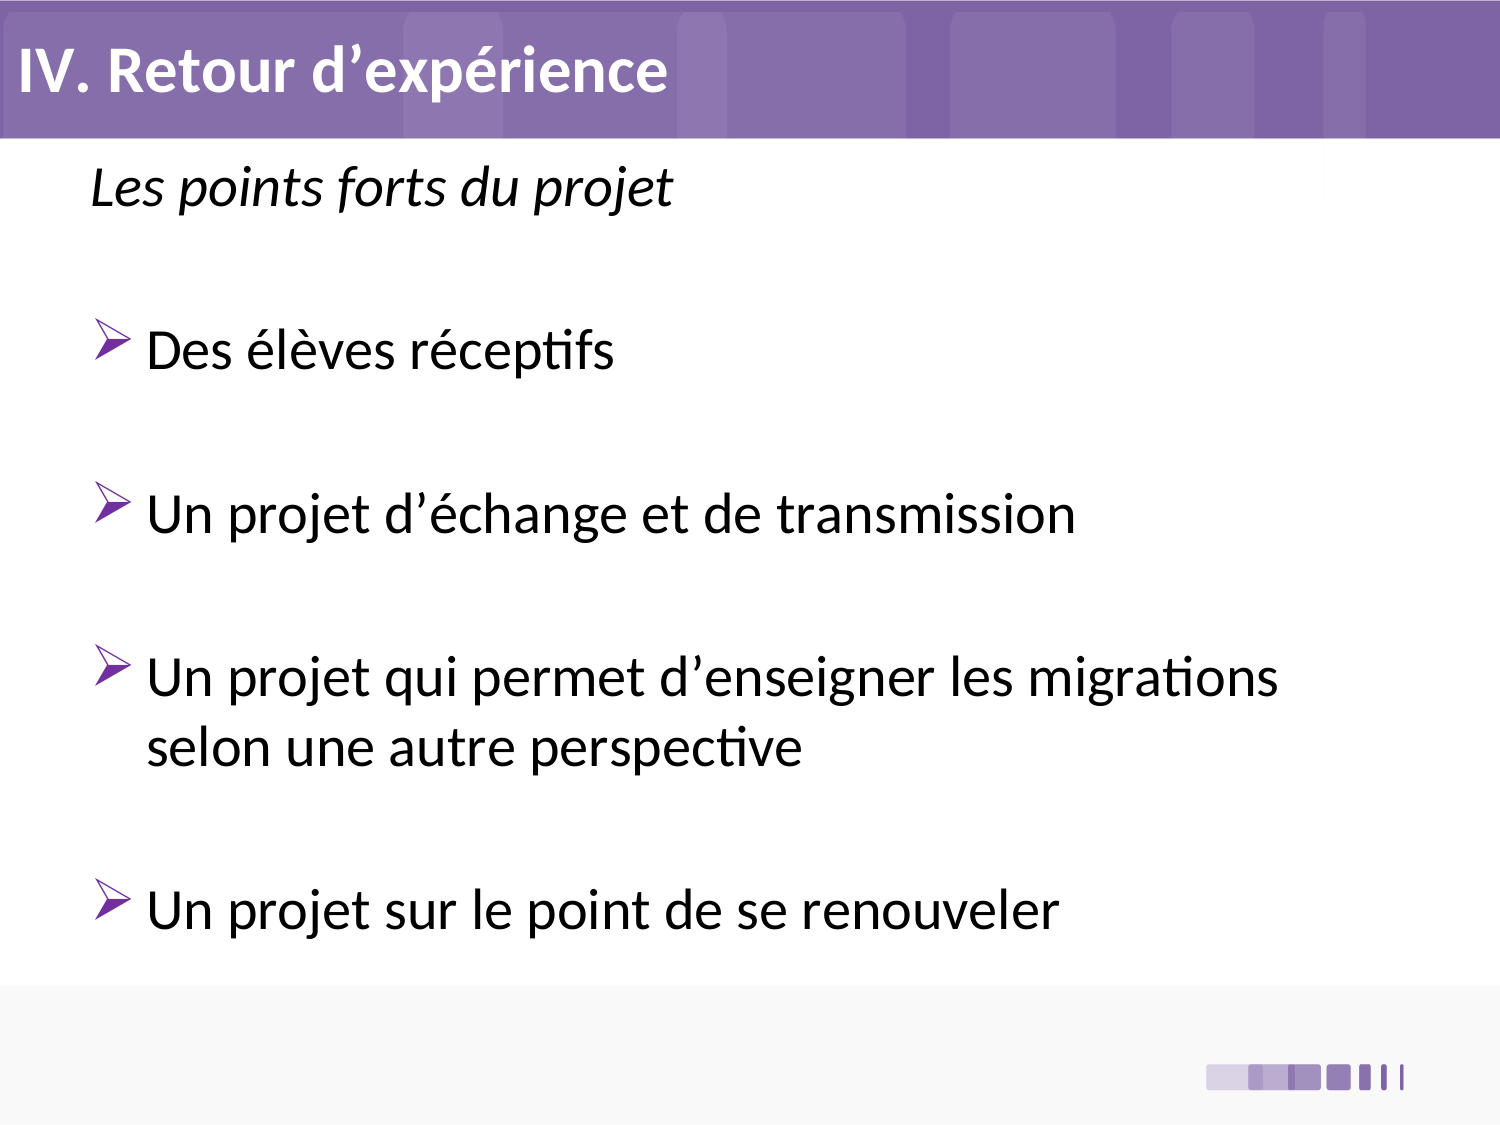

IV. Retour d’expérience
Les points forts du projet
Des élèves réceptifs
Un projet d’échange et de transmission
Un projet qui permet d’enseigner les migrations selon une autre perspective
Un projet sur le point de se renouveler